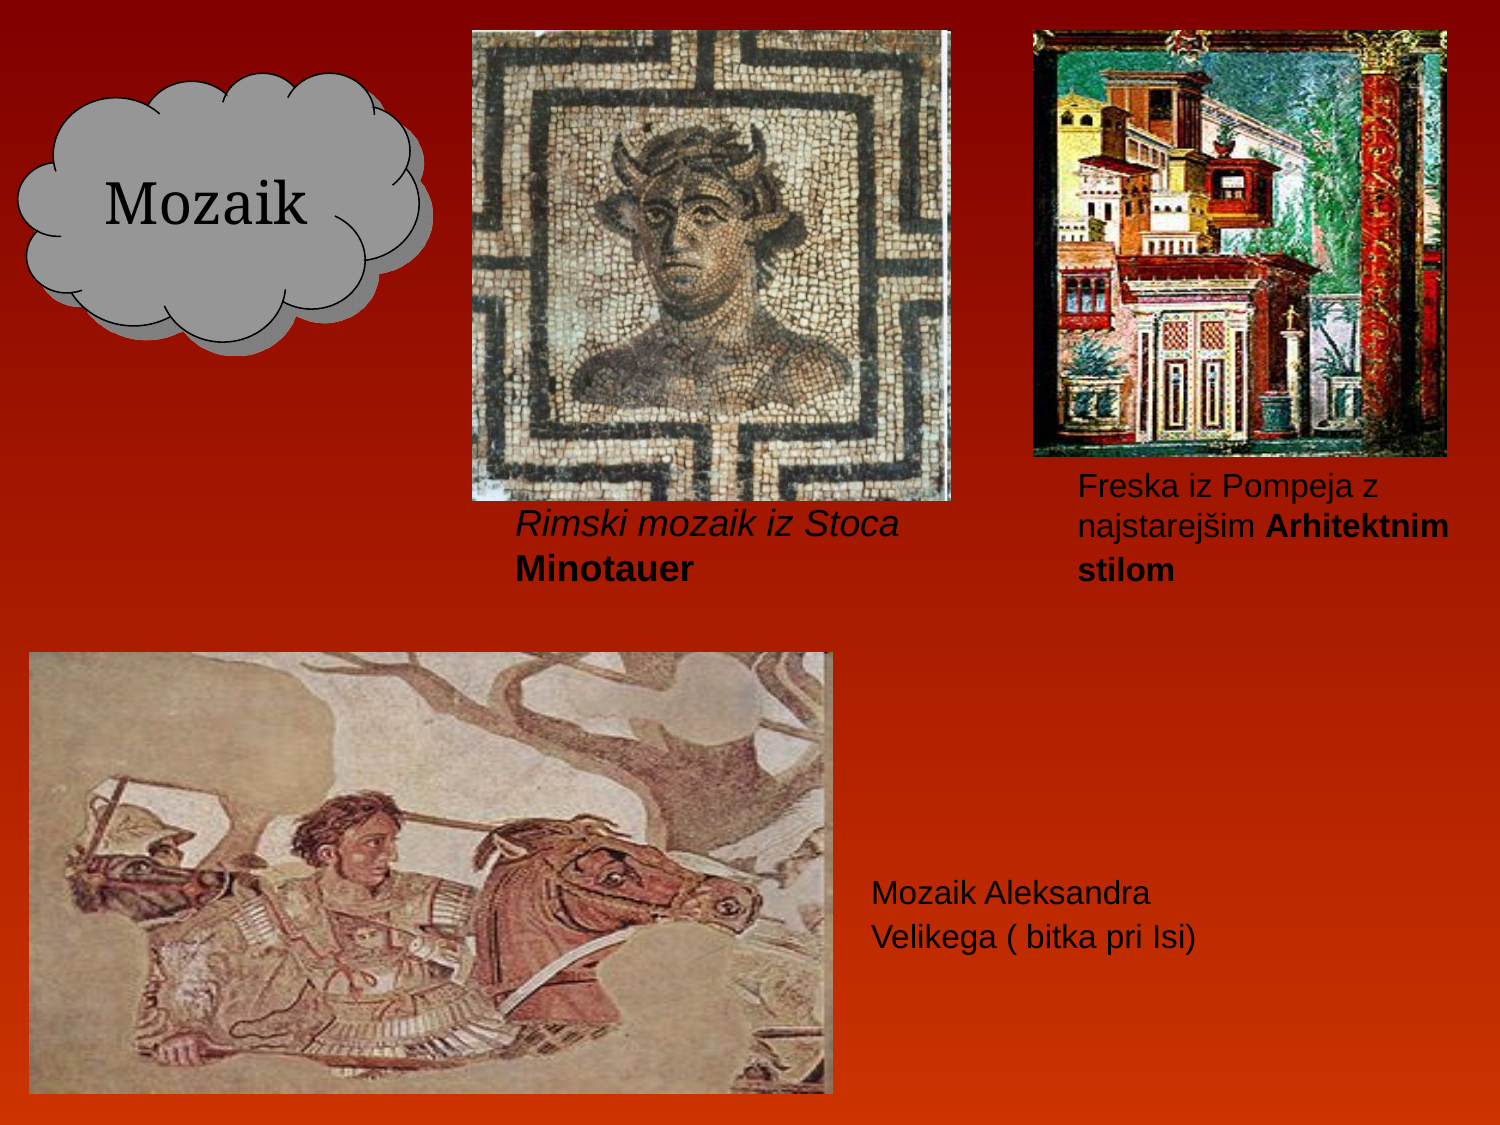

Mozaik
Freska iz Pompeja z najstarejšim Arhitektnim stilom
Rimski mozaik iz Stoca
Minotauer
Mozaik Aleksandra Velikega ( bitka pri Isi)